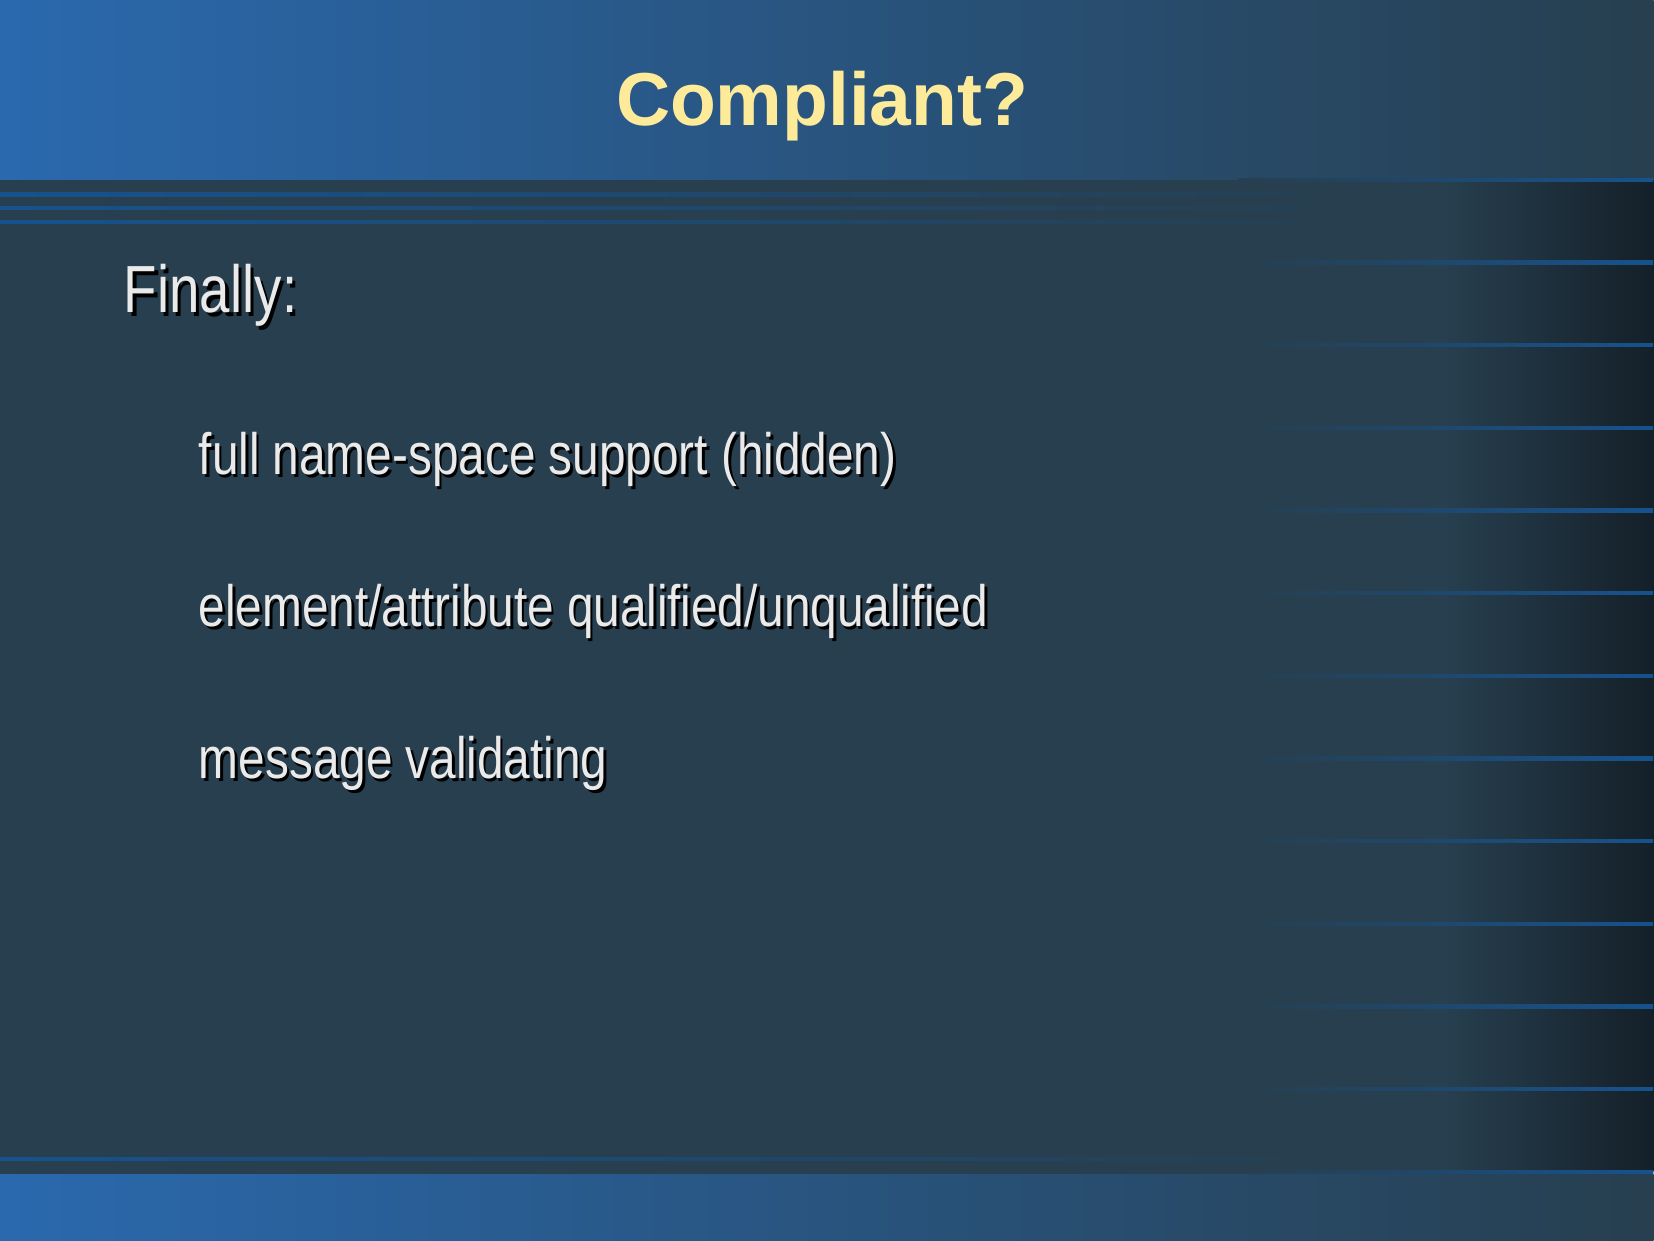

# Compliant?
Finally:
full name-space support (hidden)
element/attribute qualified/unqualified
message validating